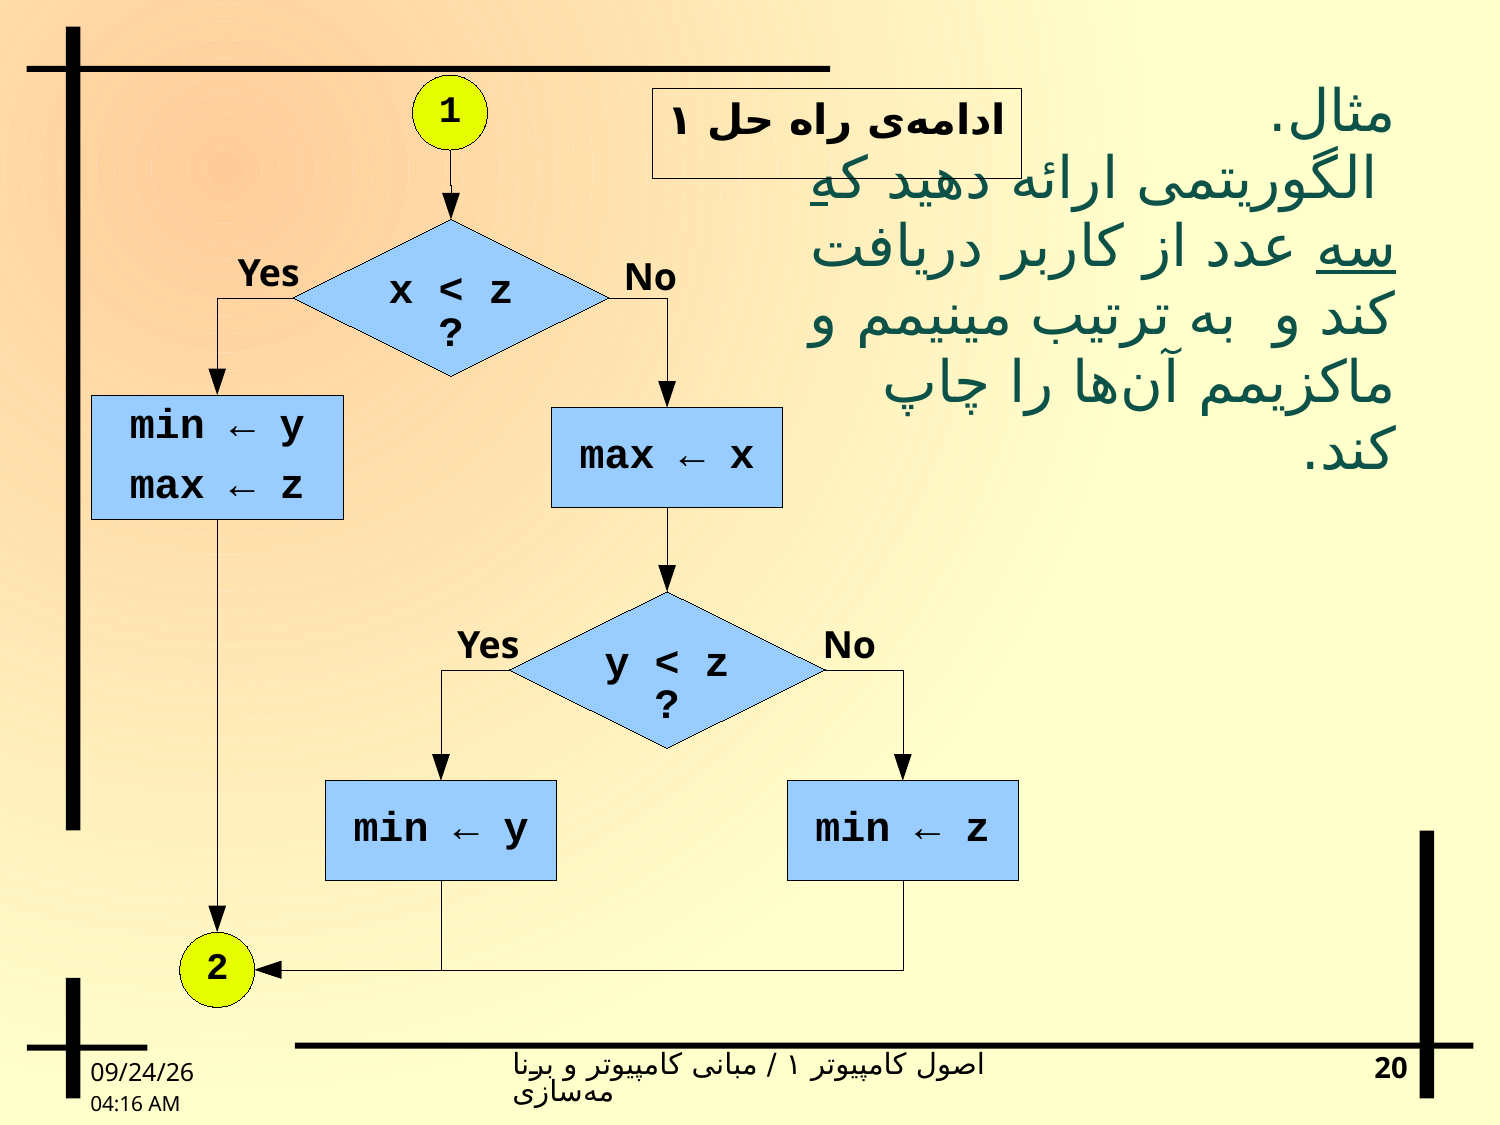

1
# مثال. الگوریتمی ارائه دهید که سه عدد از کاربر دریافت کند و به ترتیب مینیمم و ماکزیمم آن‌ها را چاپ کند.
ادامه‌ی راه حل ۱
x < z
?
Yes
No
min ← y
max ← z
max ← x
y < z
?
Yes
No
min ← y
min ← z
2
اصول کامپیوتر ۱ / مبانی کامپیوتر و برنامه‌سازی
20